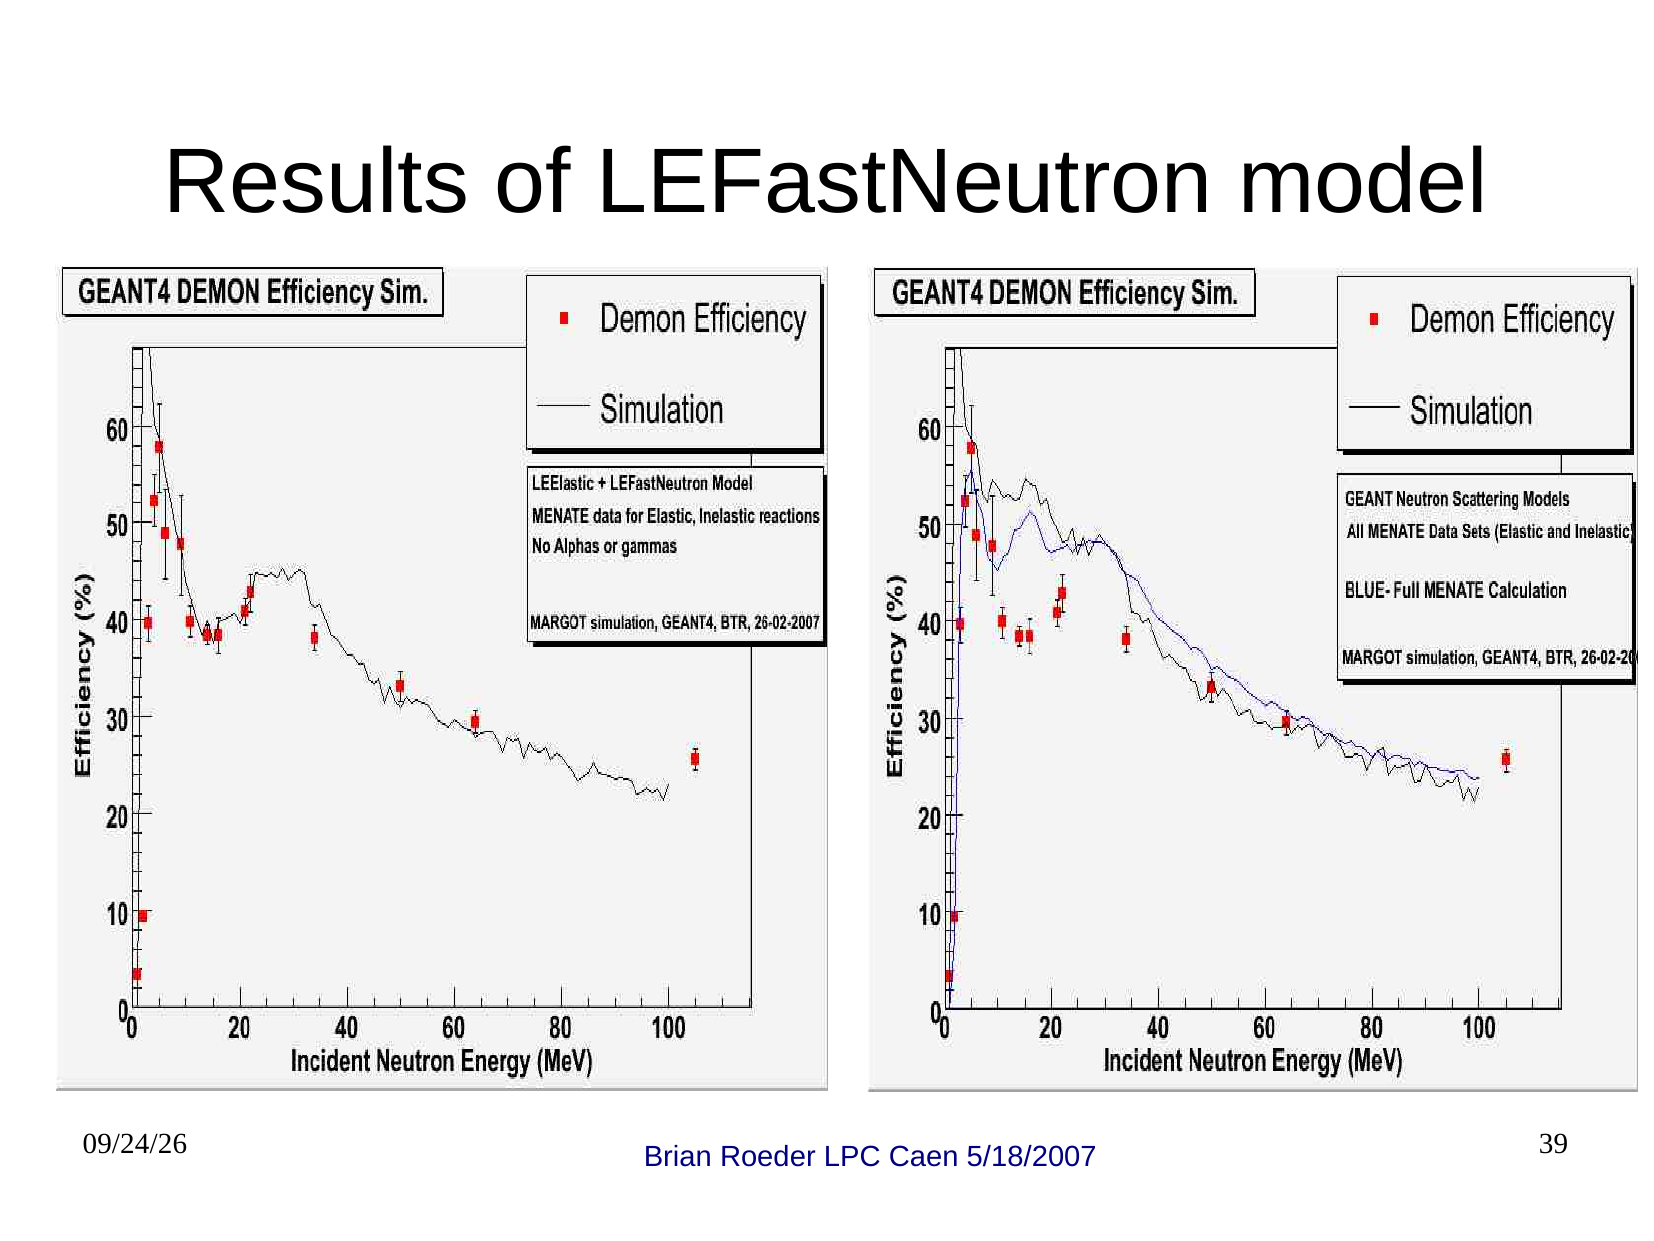

# Results of LEFastNeutron model
39
Brian Roeder LPC Caen 5/18/2007